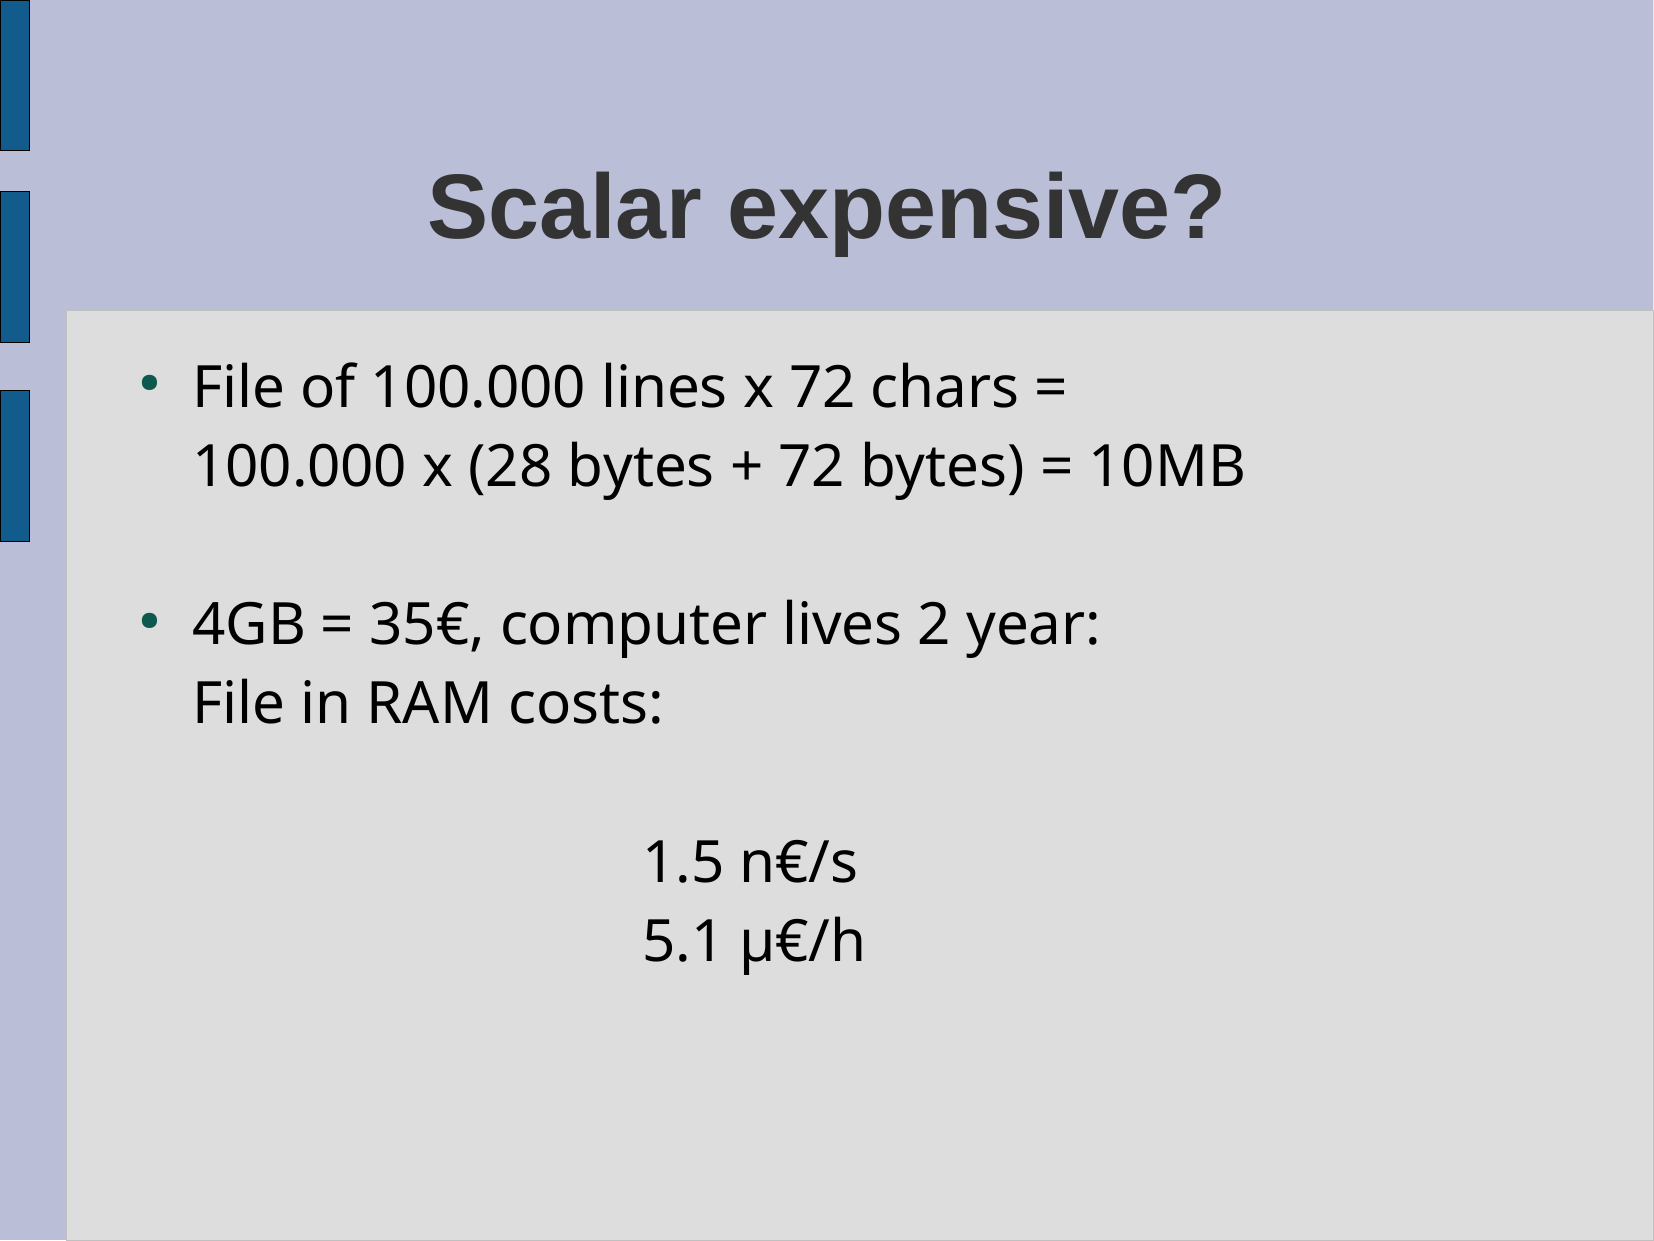

# Scalar expensive?
File of 100.000 lines x 72 chars =
100.000 x (28 bytes + 72 bytes) = 10MB
4GB = 35€, computer lives 2 year:
File in RAM costs:
						1.5 n€/s
						5.1 μ€/h